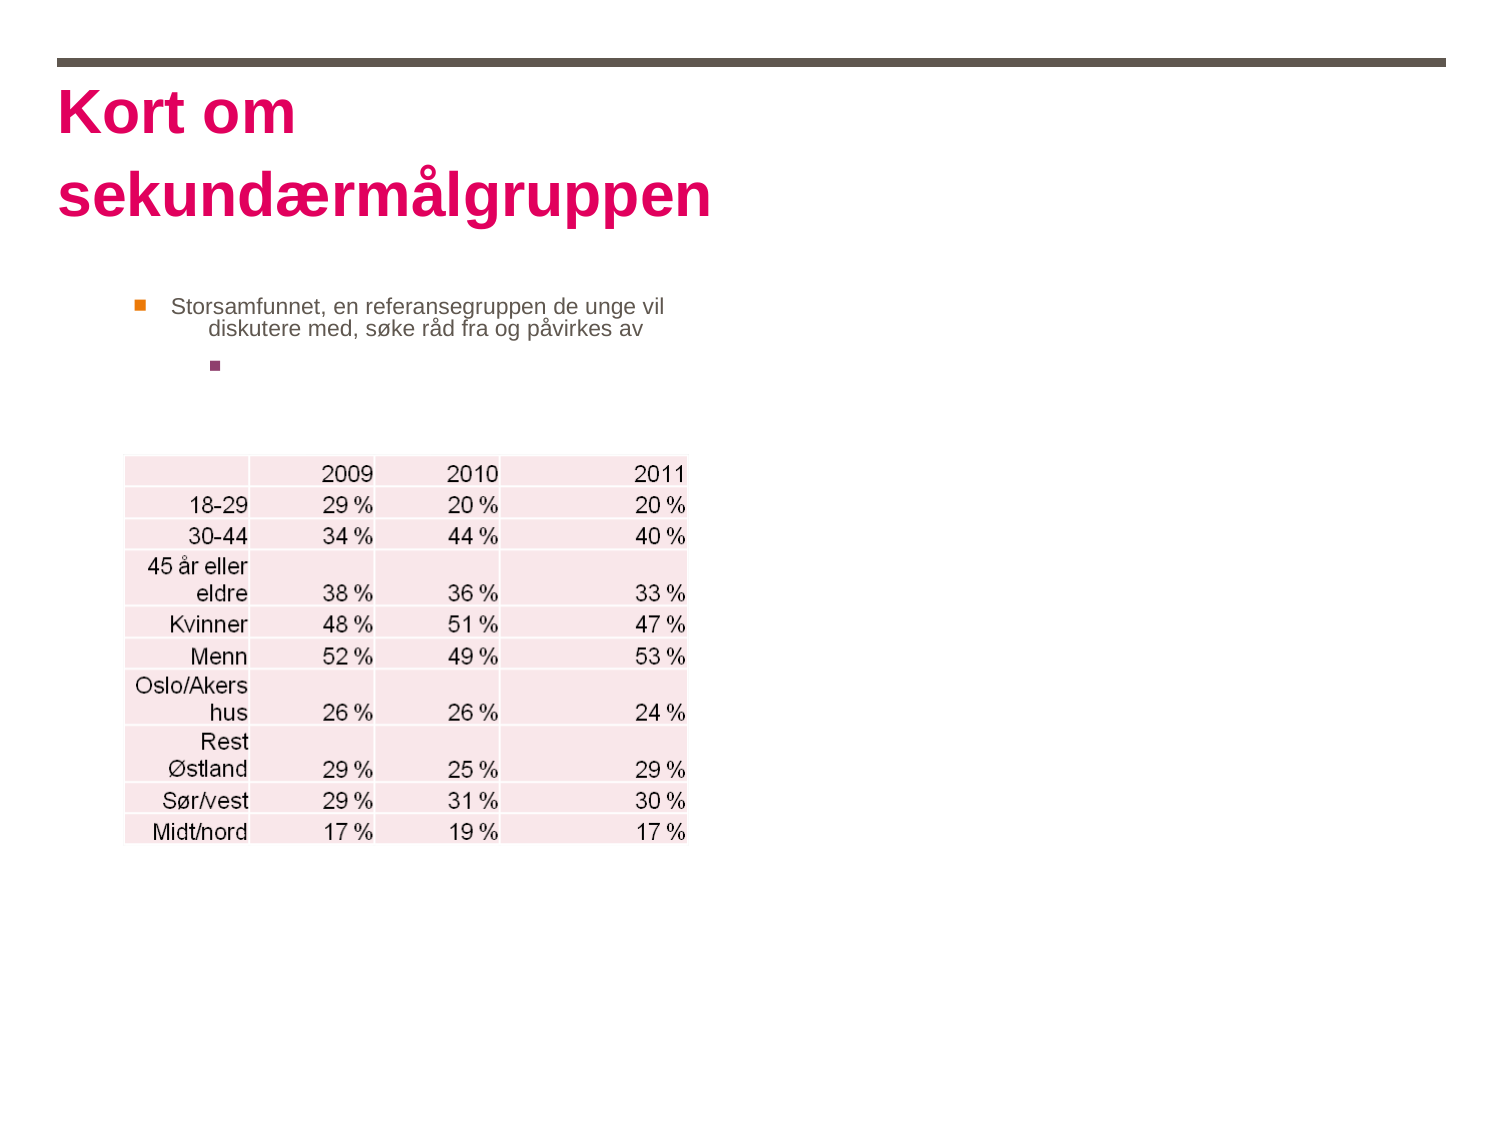

# Kort om sekundærmålgruppen
Storsamfunnet, en referansegruppen de unge vil diskutere med, søke råd fra og påvirkes av